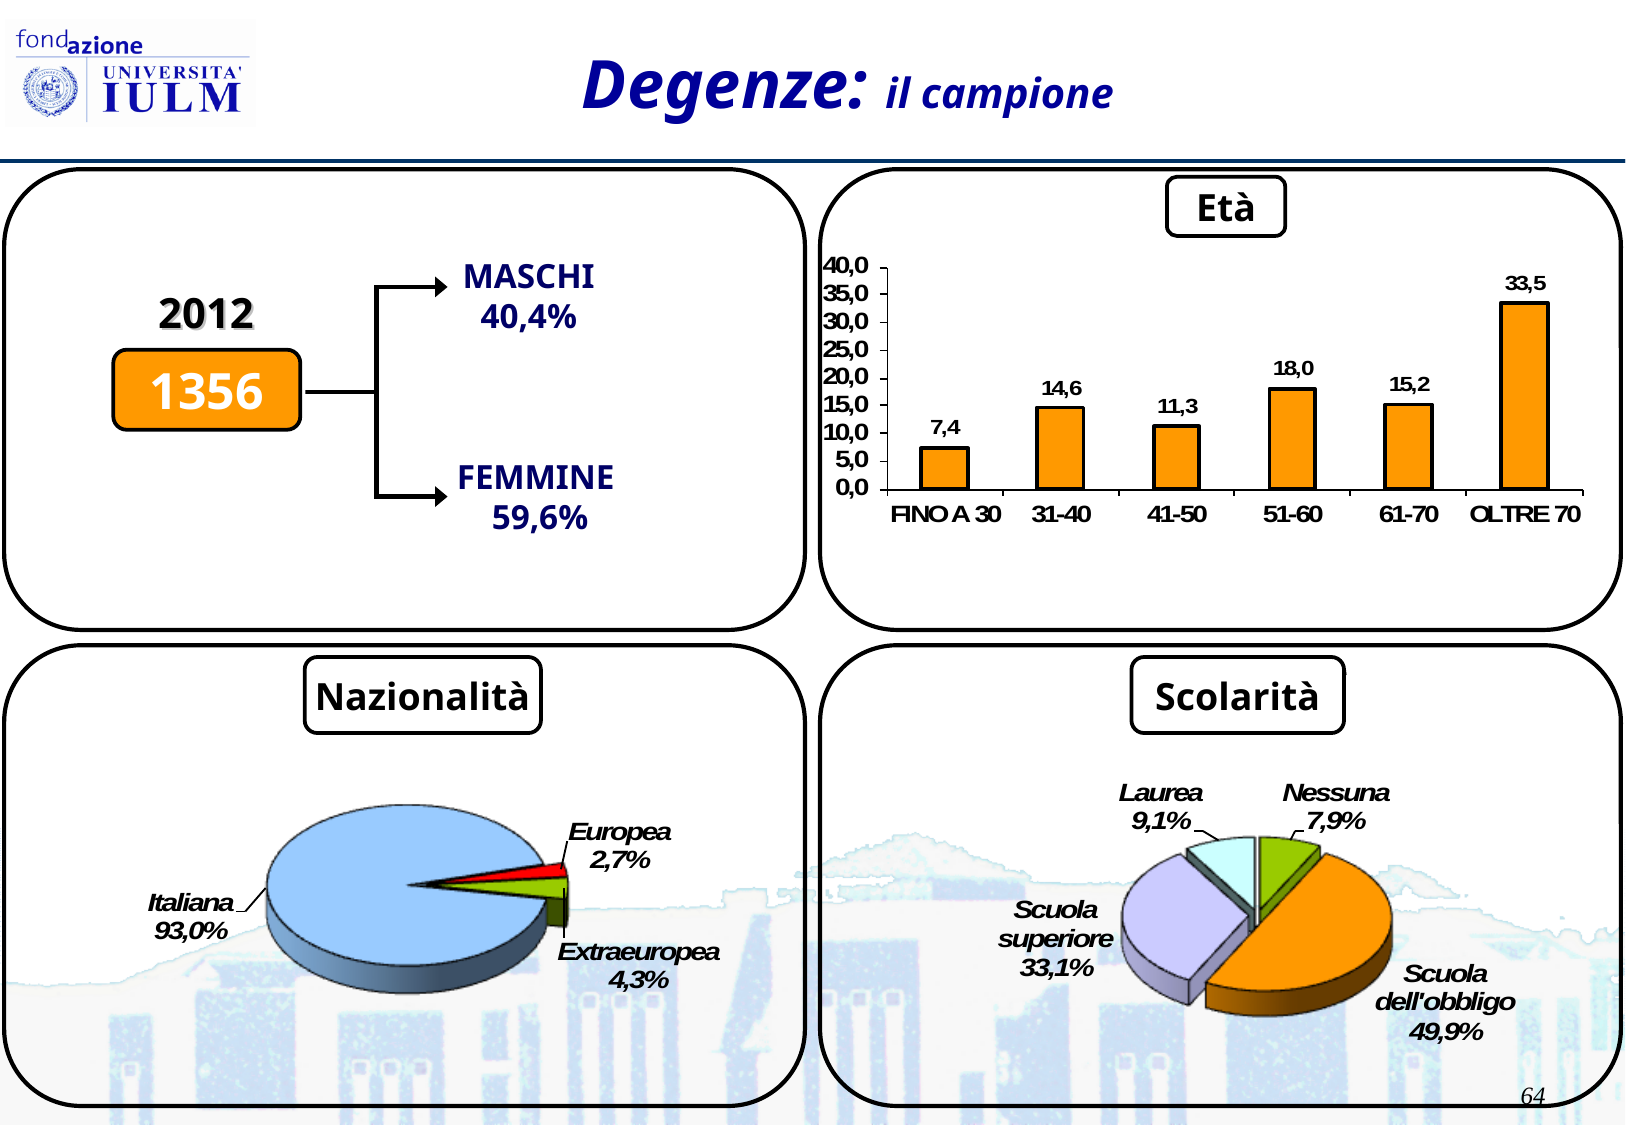

Degenze: il campione
Età
MASCHI
40,4%
2012
1356
FEMMINE
59,6%
Nazionalità
Scolarità